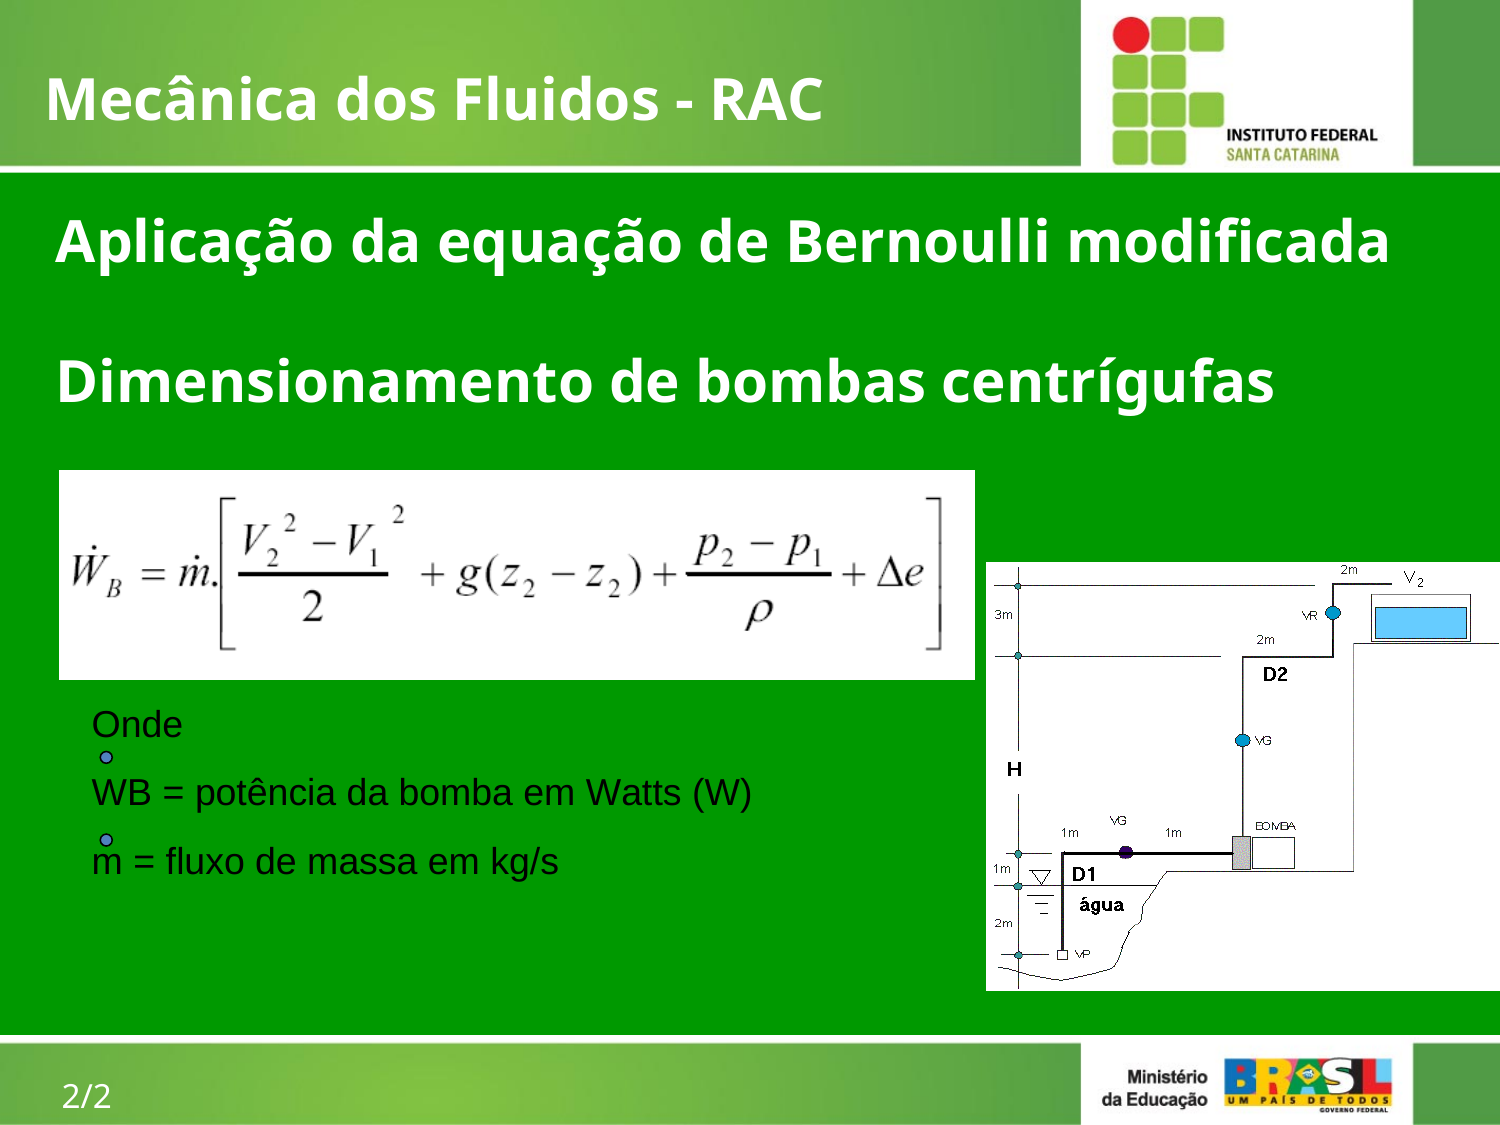

Mecânica dos Fluidos - RAC
Aplicação da equação de Bernoulli modificada
Dimensionamento de bombas centrígufas
Onde
WB = potência da bomba em Watts (W)
m = fluxo de massa em kg/s
2/2